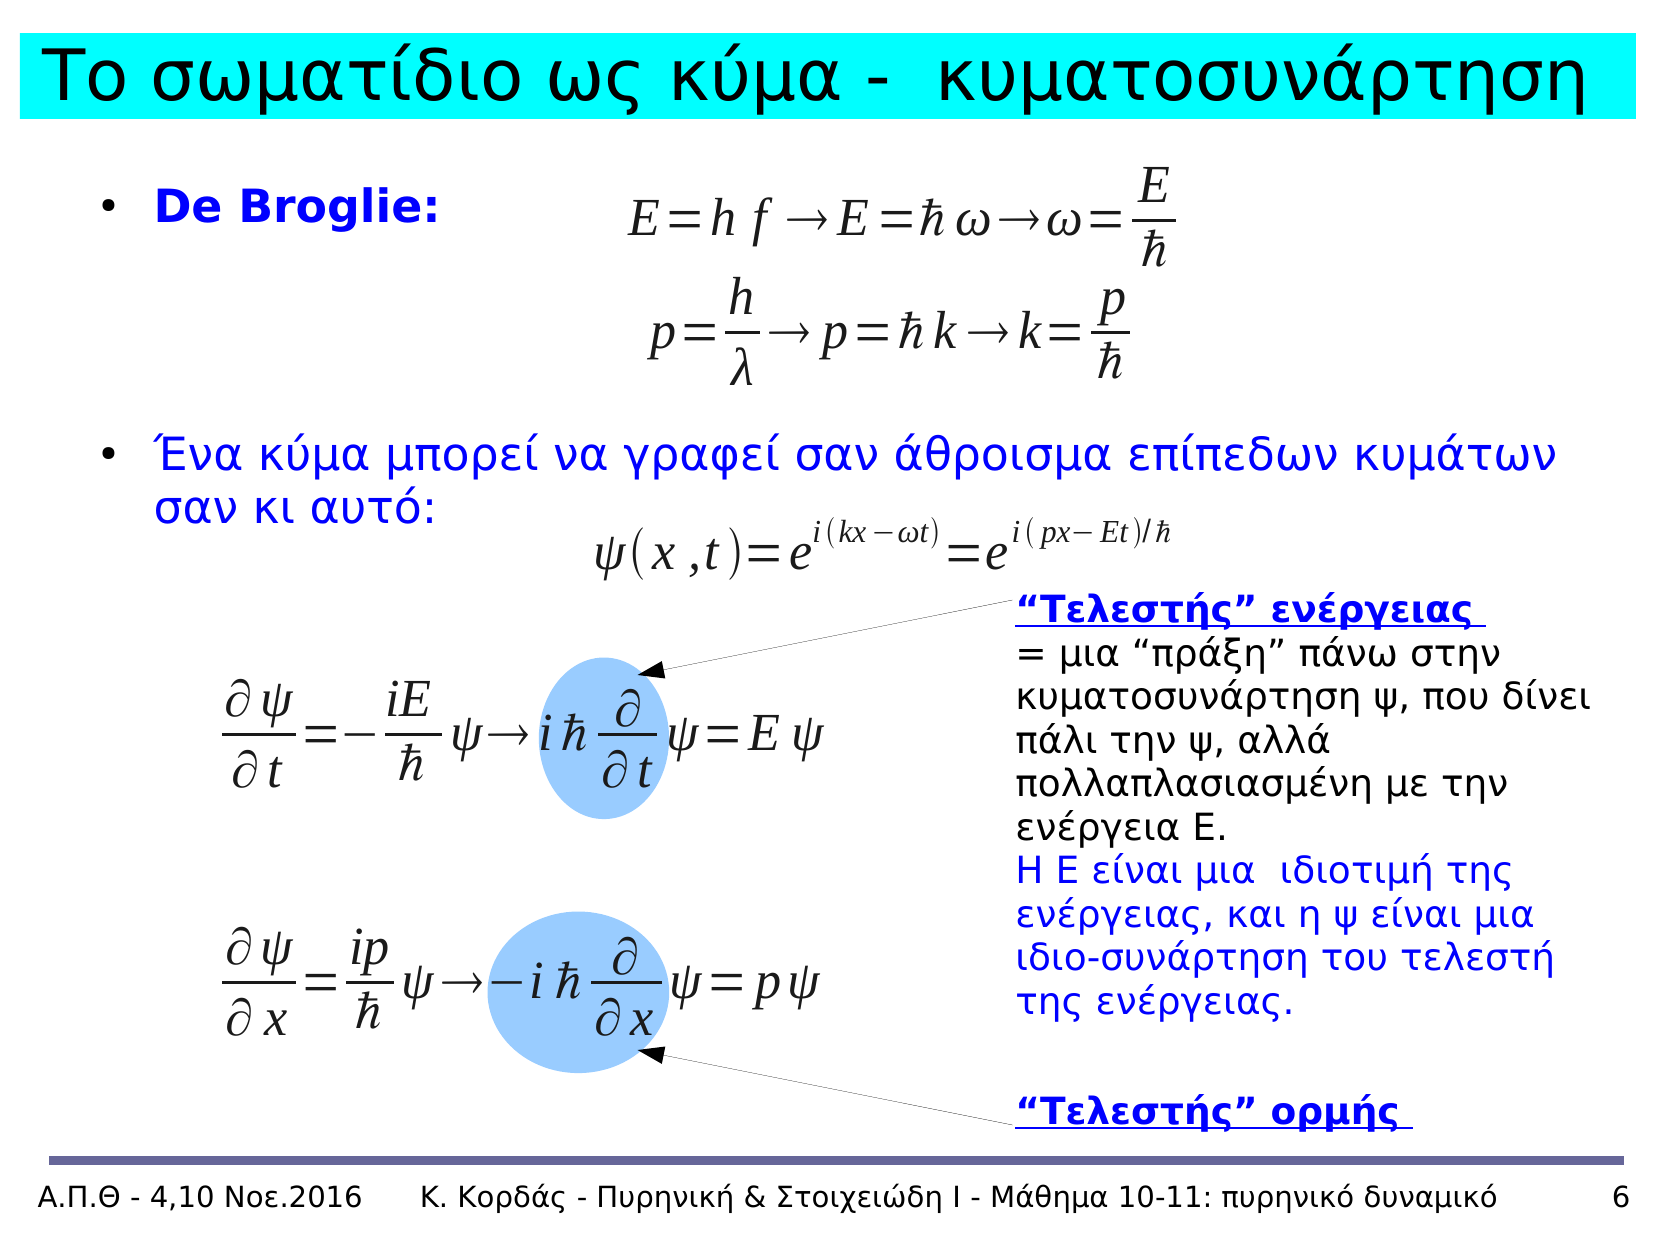

# Το σωματίδιο ως κύμα - κυματοσυνάρτηση
De Broglie:
Ένα κύμα μπορεί να γραφεί σαν άθροισμα επίπεδων κυμάτων σαν κι αυτό:
“Τελεστής” ενέργειας
= μια “πράξη” πάνω στην κυματοσυνάρτηση ψ, που δίνει πάλι την ψ, αλλά πολλαπλασιασμένη με την ενέργεια Ε.
Η Ε είναι μια ιδιοτιμή της ενέργειας, και η ψ είναι μια ιδιο-συνάρτηση του τελεστή της ενέργειας.
“Τελεστής” ορμής
Α.Π.Θ - 4,10 Νοε.2016
Κ. Κορδάς - Πυρηνική & Στοιχειώδη Ι - Μάθημα 10-11: πυρηνικό δυναμικό
6